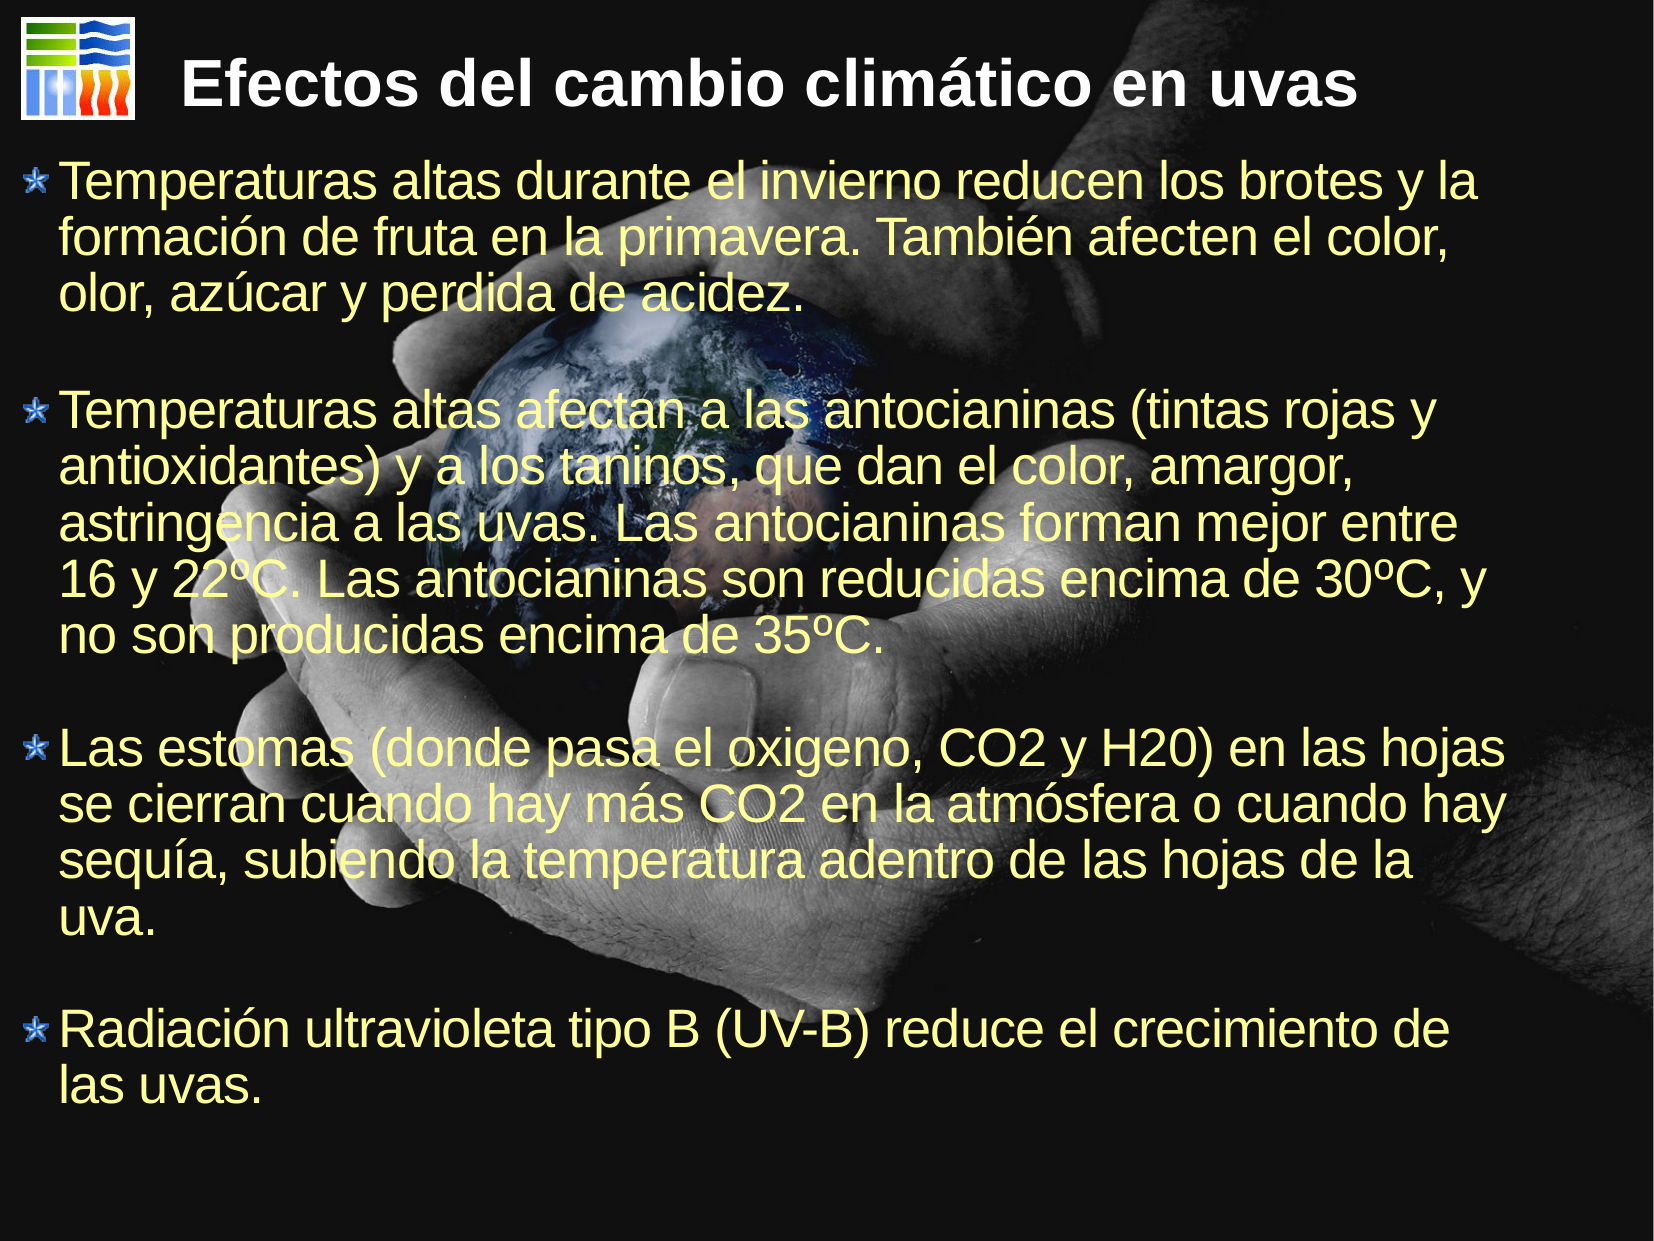

Efectos del cambio climático en uvas
Temperaturas altas durante el invierno reducen los brotes y la formación de fruta en la primavera. También afecten el color, olor, azúcar y perdida de acidez.
Temperaturas altas afectan a las antocianinas (tintas rojas y antioxidantes) y a los taninos, que dan el color, amargor, astringencia a las uvas. Las antocianinas forman mejor entre 16 y 22ºC. Las antocianinas son reducidas encima de 30ºC, y no son producidas encima de 35ºC.
Las estomas (donde pasa el oxigeno, CO2 y H20) en las hojas se cierran cuando hay más CO2 en la atmósfera o cuando hay sequía, subiendo la temperatura adentro de las hojas de la uva.
Radiación ultravioleta tipo B (UV-B) reduce el crecimiento de las uvas.